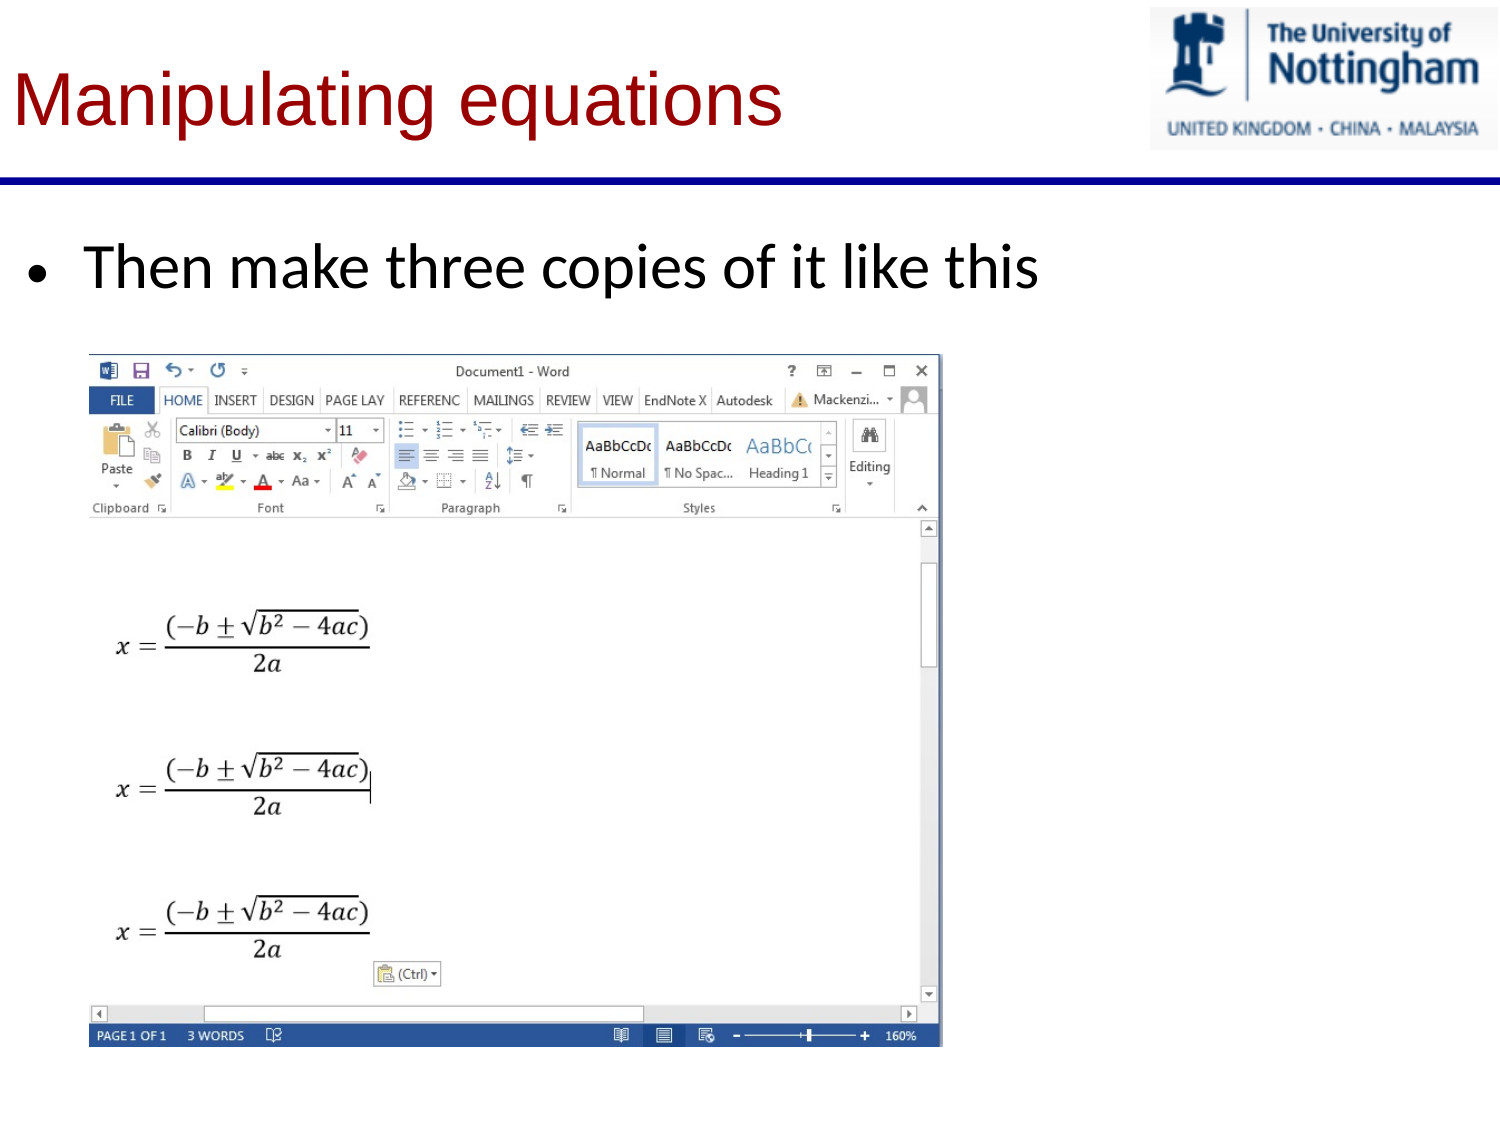

# Manipulating equations
Then make three copies of it like this